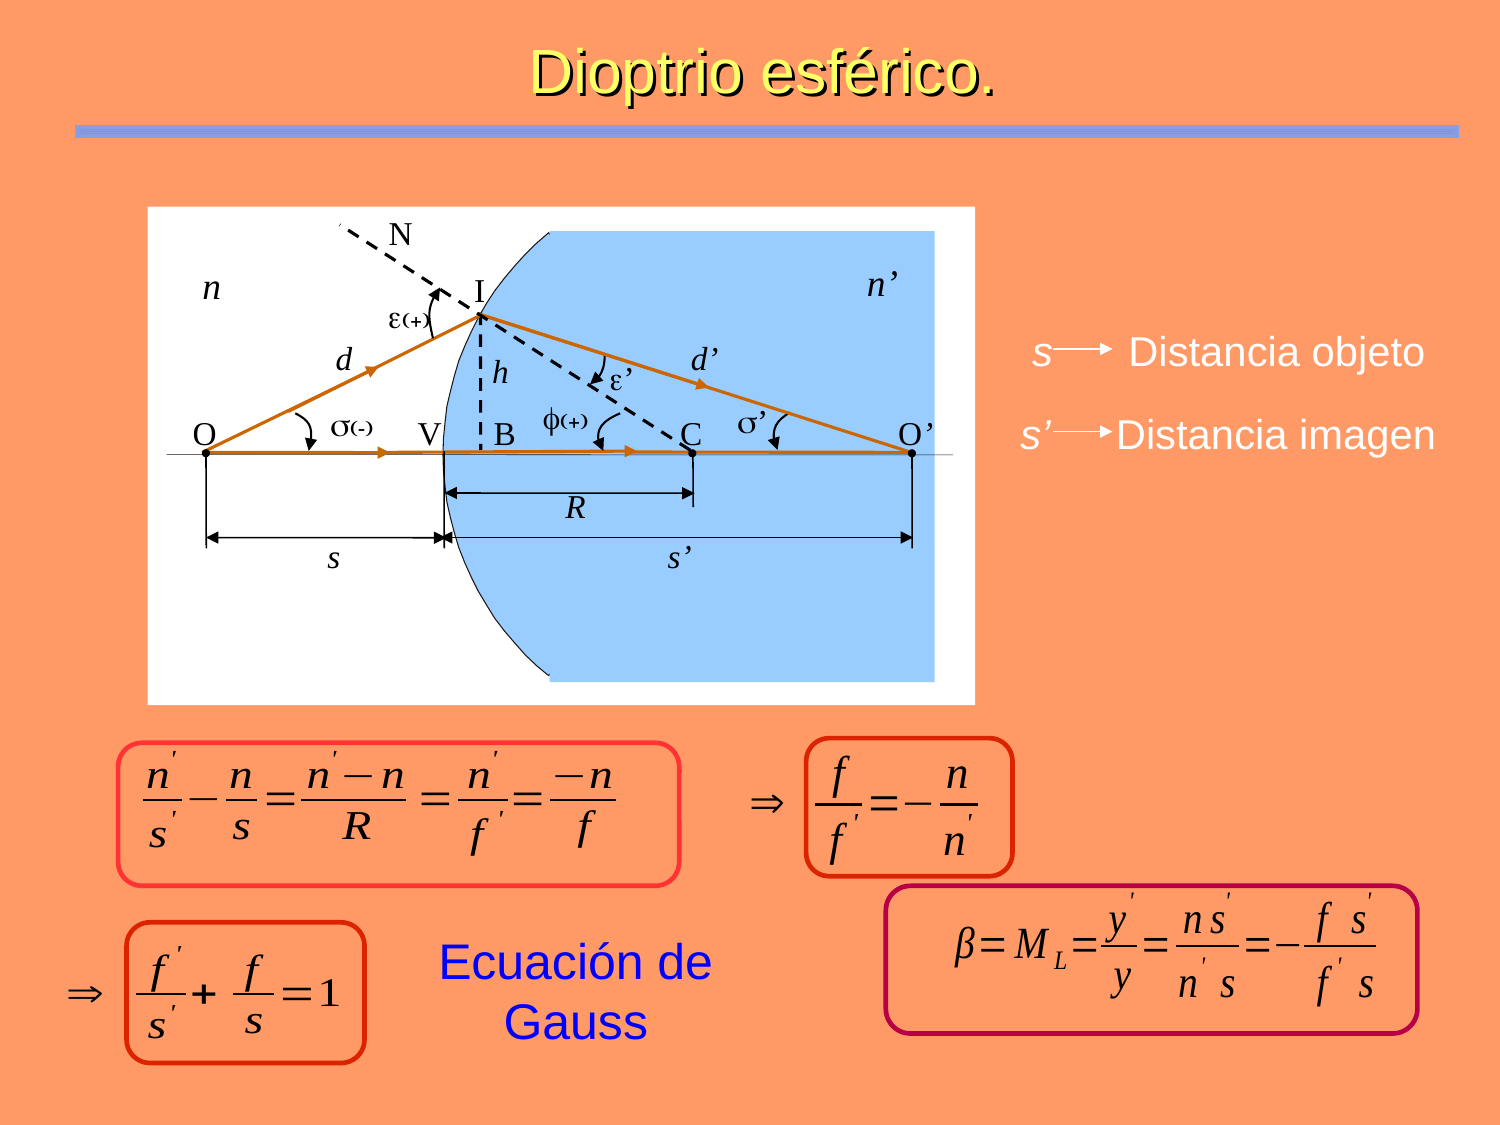

Dioptrio esférico.
n’
n
N
(+)
(+)
I
d
h
B
d’
O’
’
s Distancia objeto
s’ Distancia imagen
’
(-)
O
V
C
R
s
s’
Ecuación de Gauss